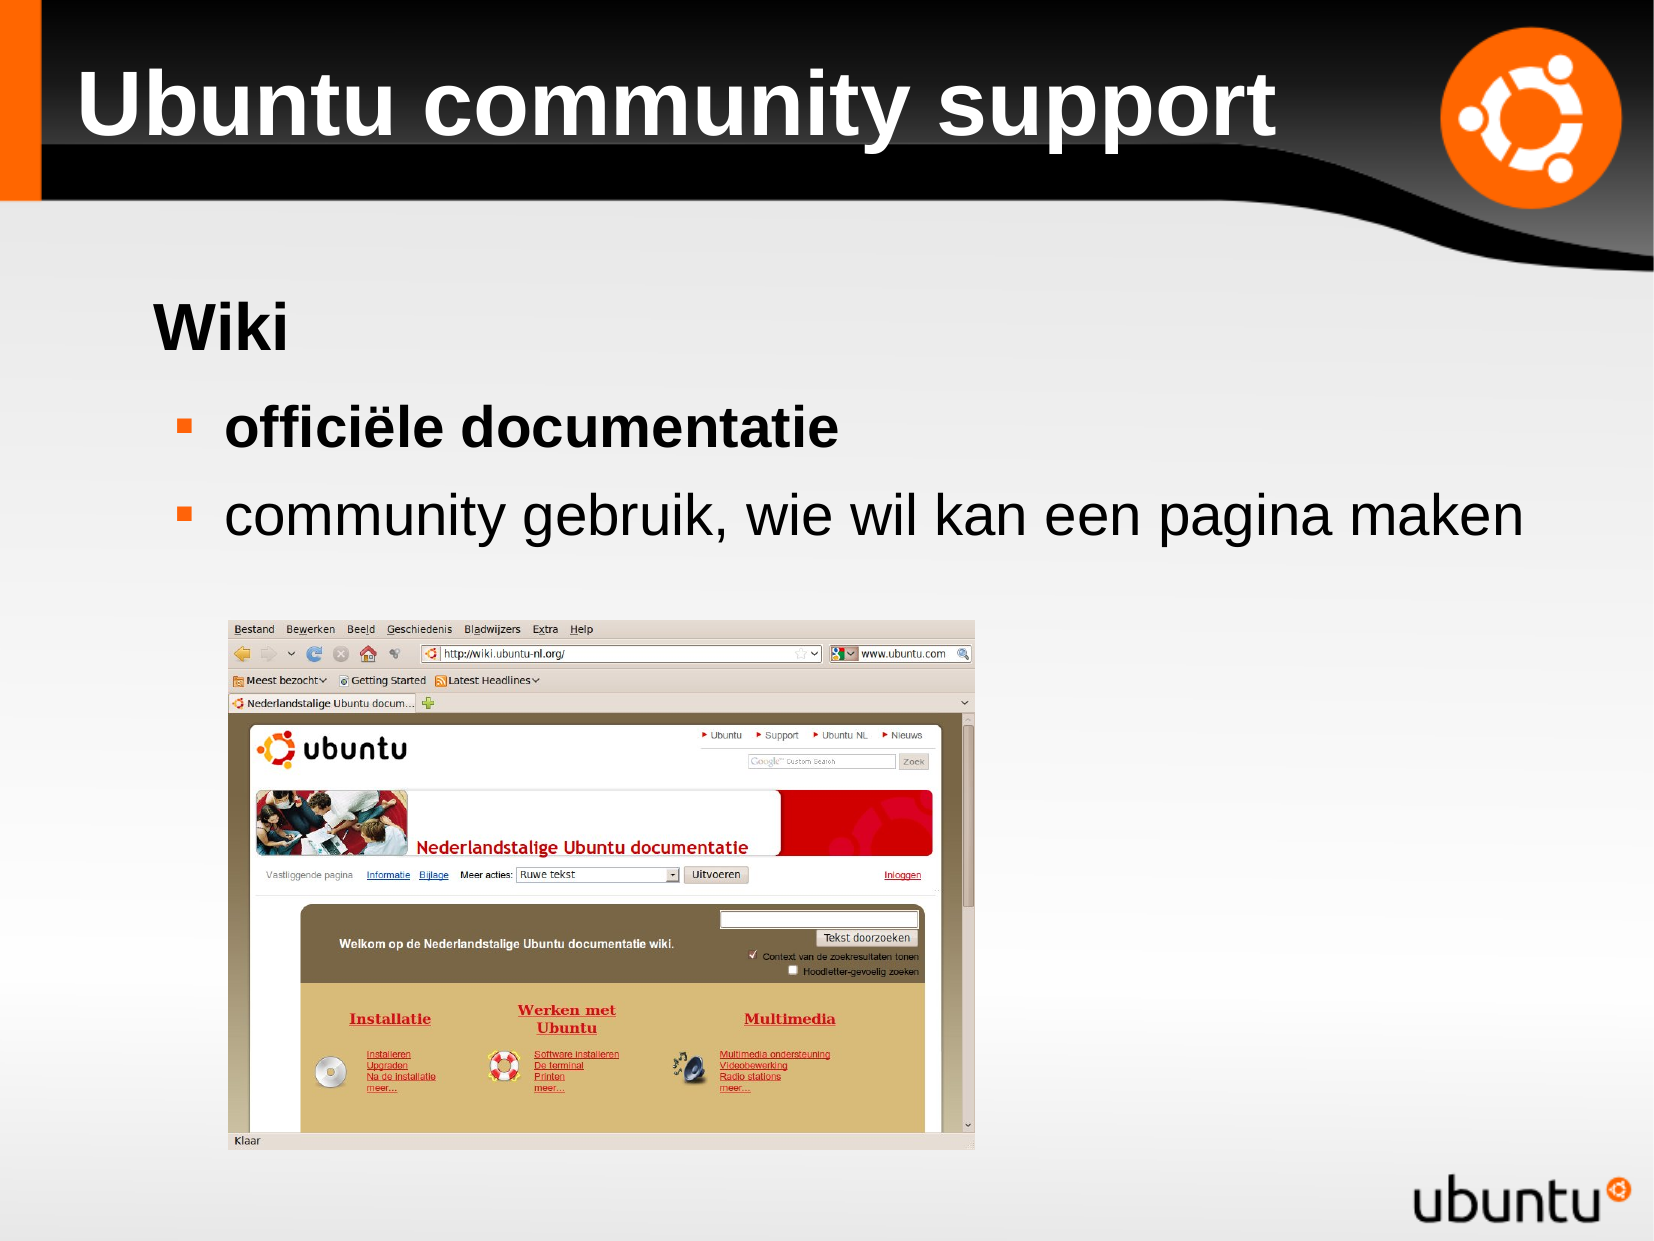

# Ubuntu community support
Wiki
officiële documentatie
community gebruik, wie wil kan een pagina maken